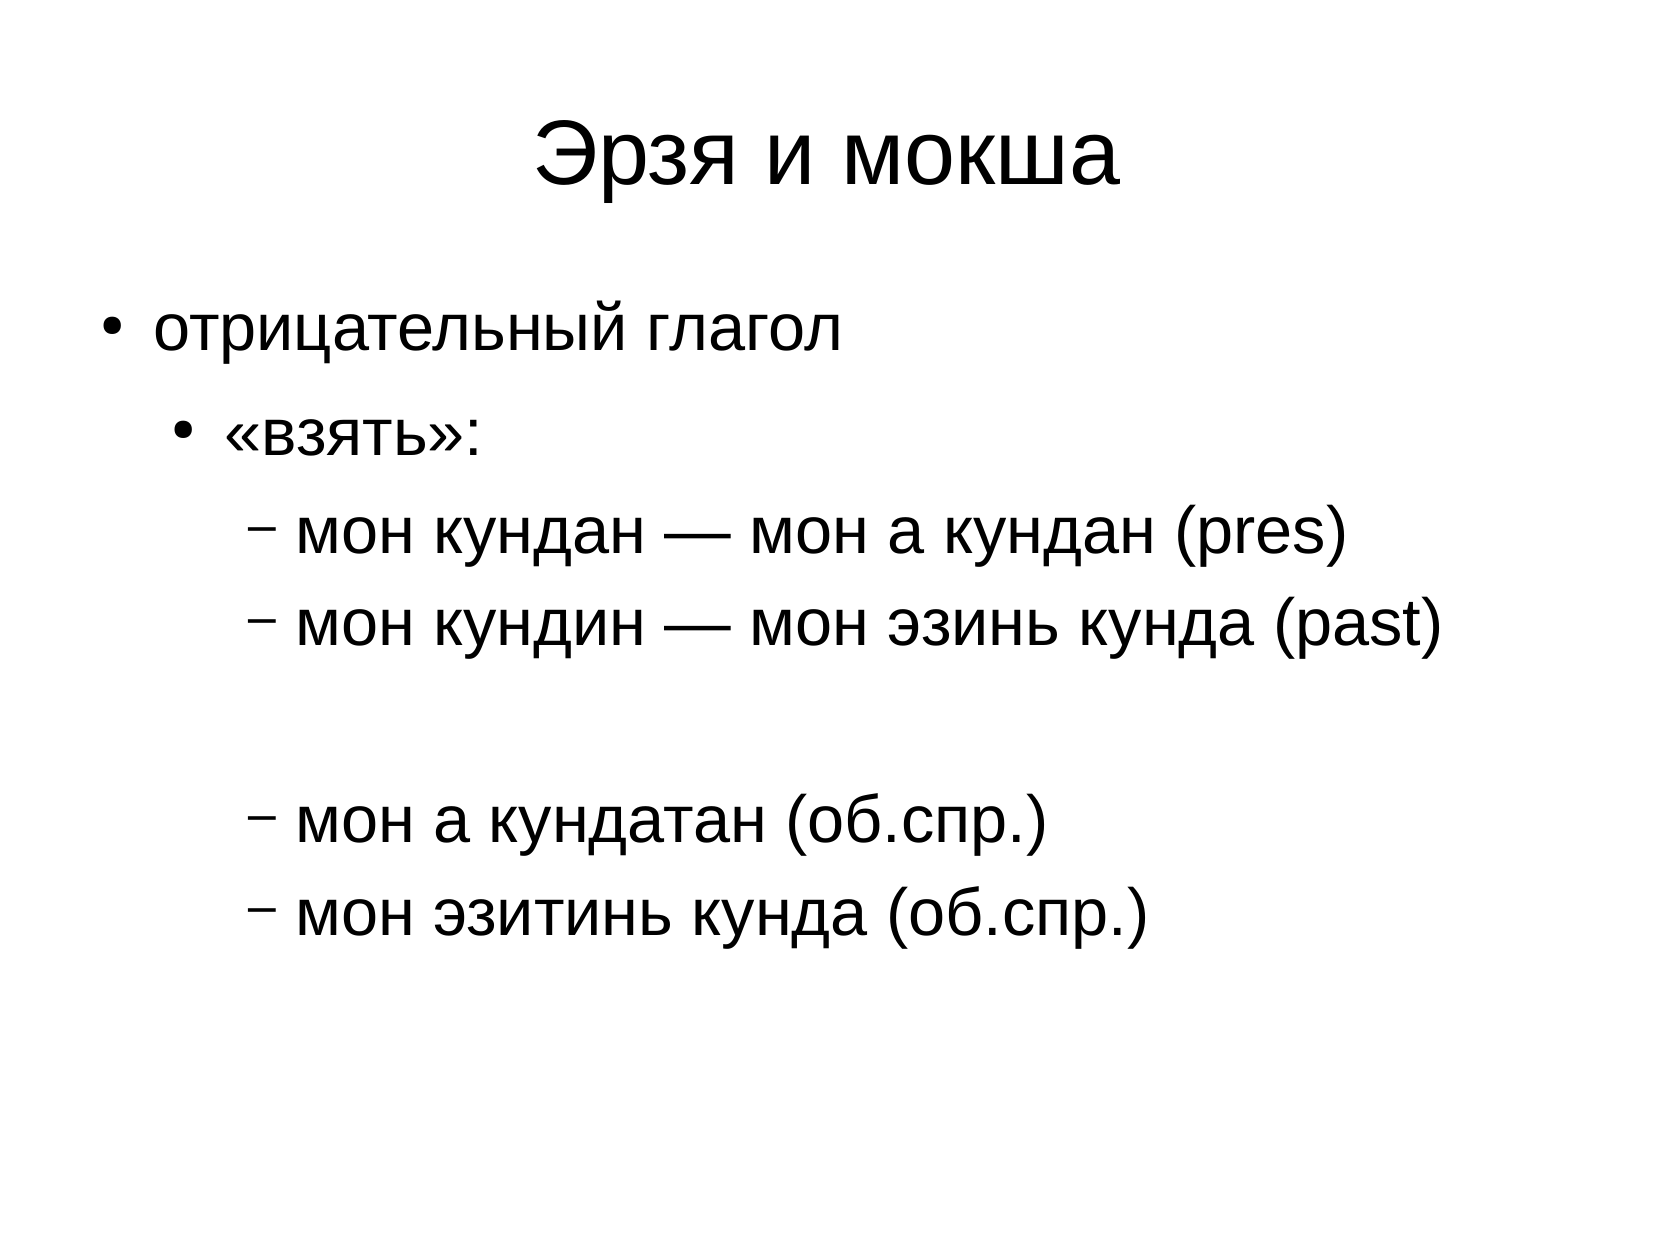

# Эрзя и мокша
отрицательный глагол
«взять»:
мон кундан — мон а кундан (pres)
мон кундин — мон эзинь кунда (past)
мон а кундатан (об.спр.)
мон эзитинь кунда (об.спр.)